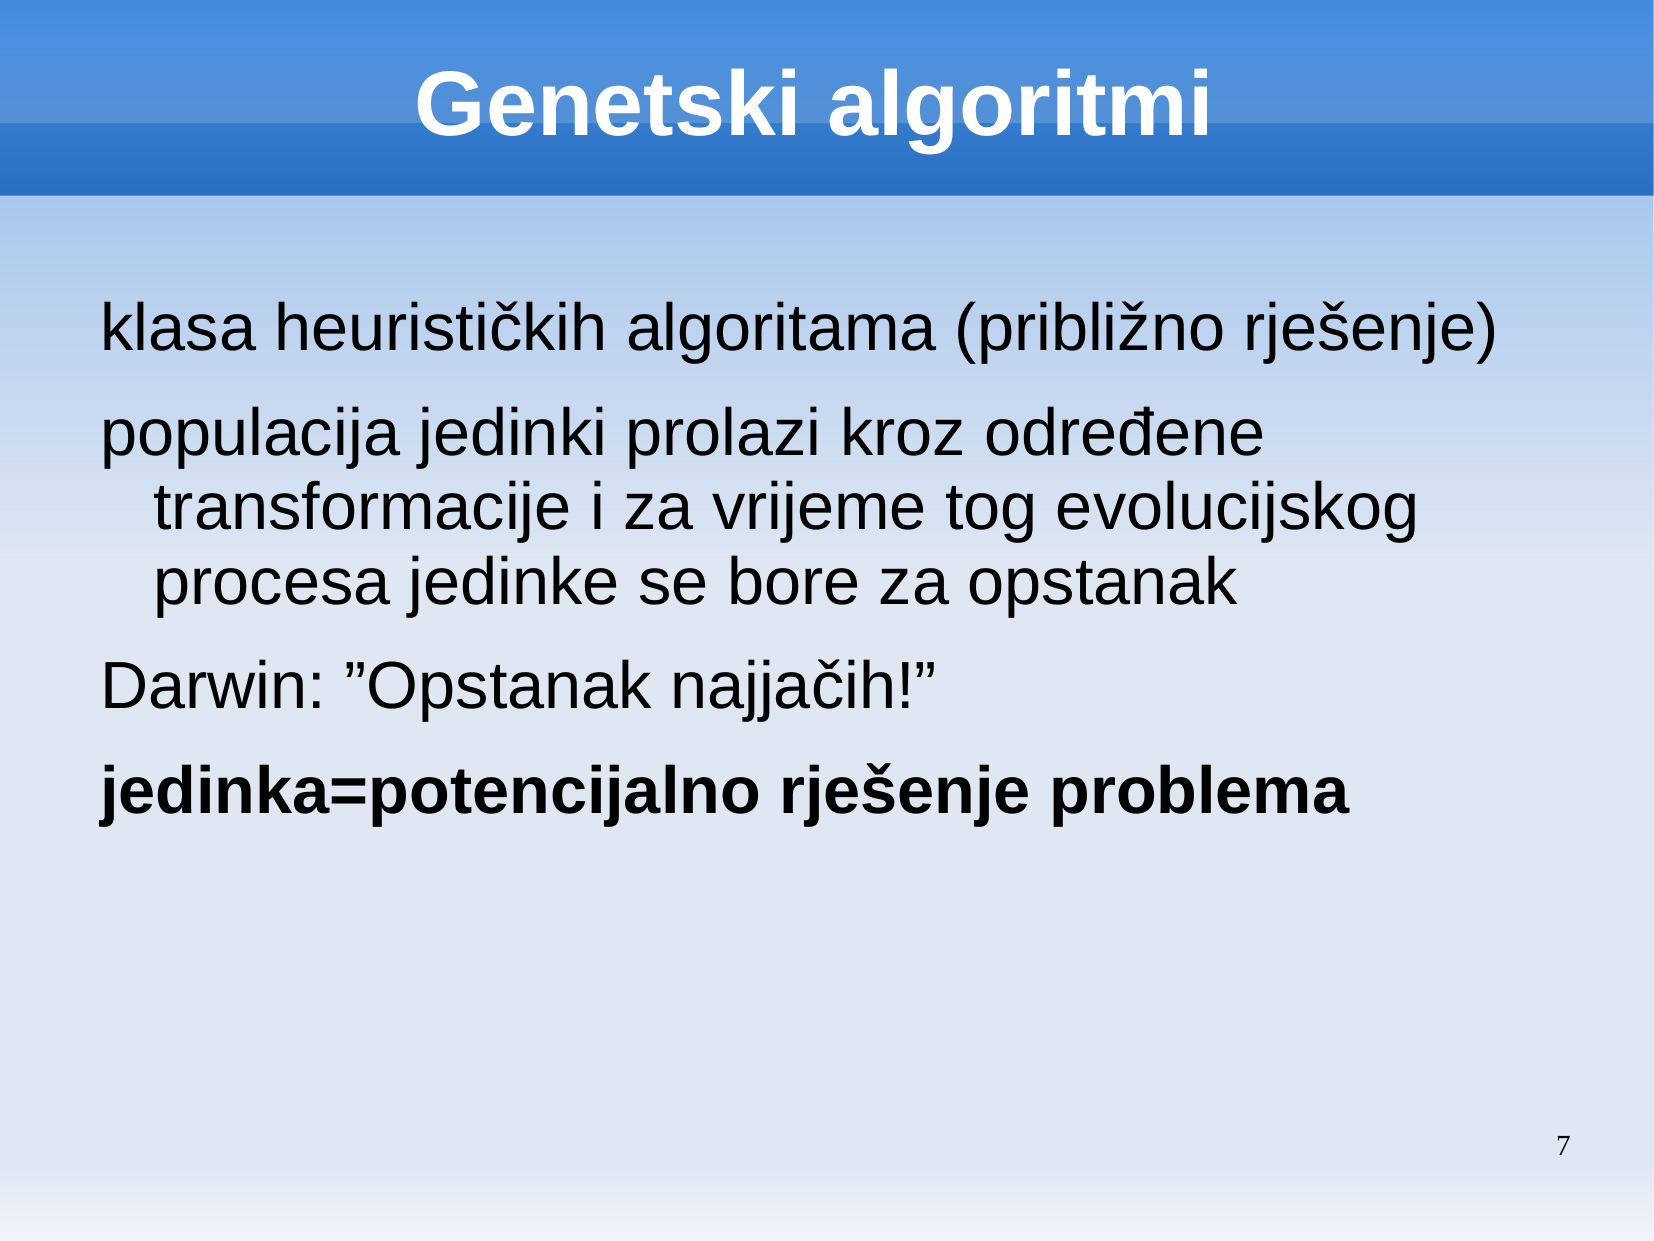

# Genetski algoritmi
klasa heurističkih algoritama (približno rješenje)
populacija jedinki prolazi kroz određene transformacije i za vrijeme tog evolucijskog procesa jedinke se bore za opstanak
Darwin: ”Opstanak najjačih!”
jedinka=potencijalno rješenje problema
7